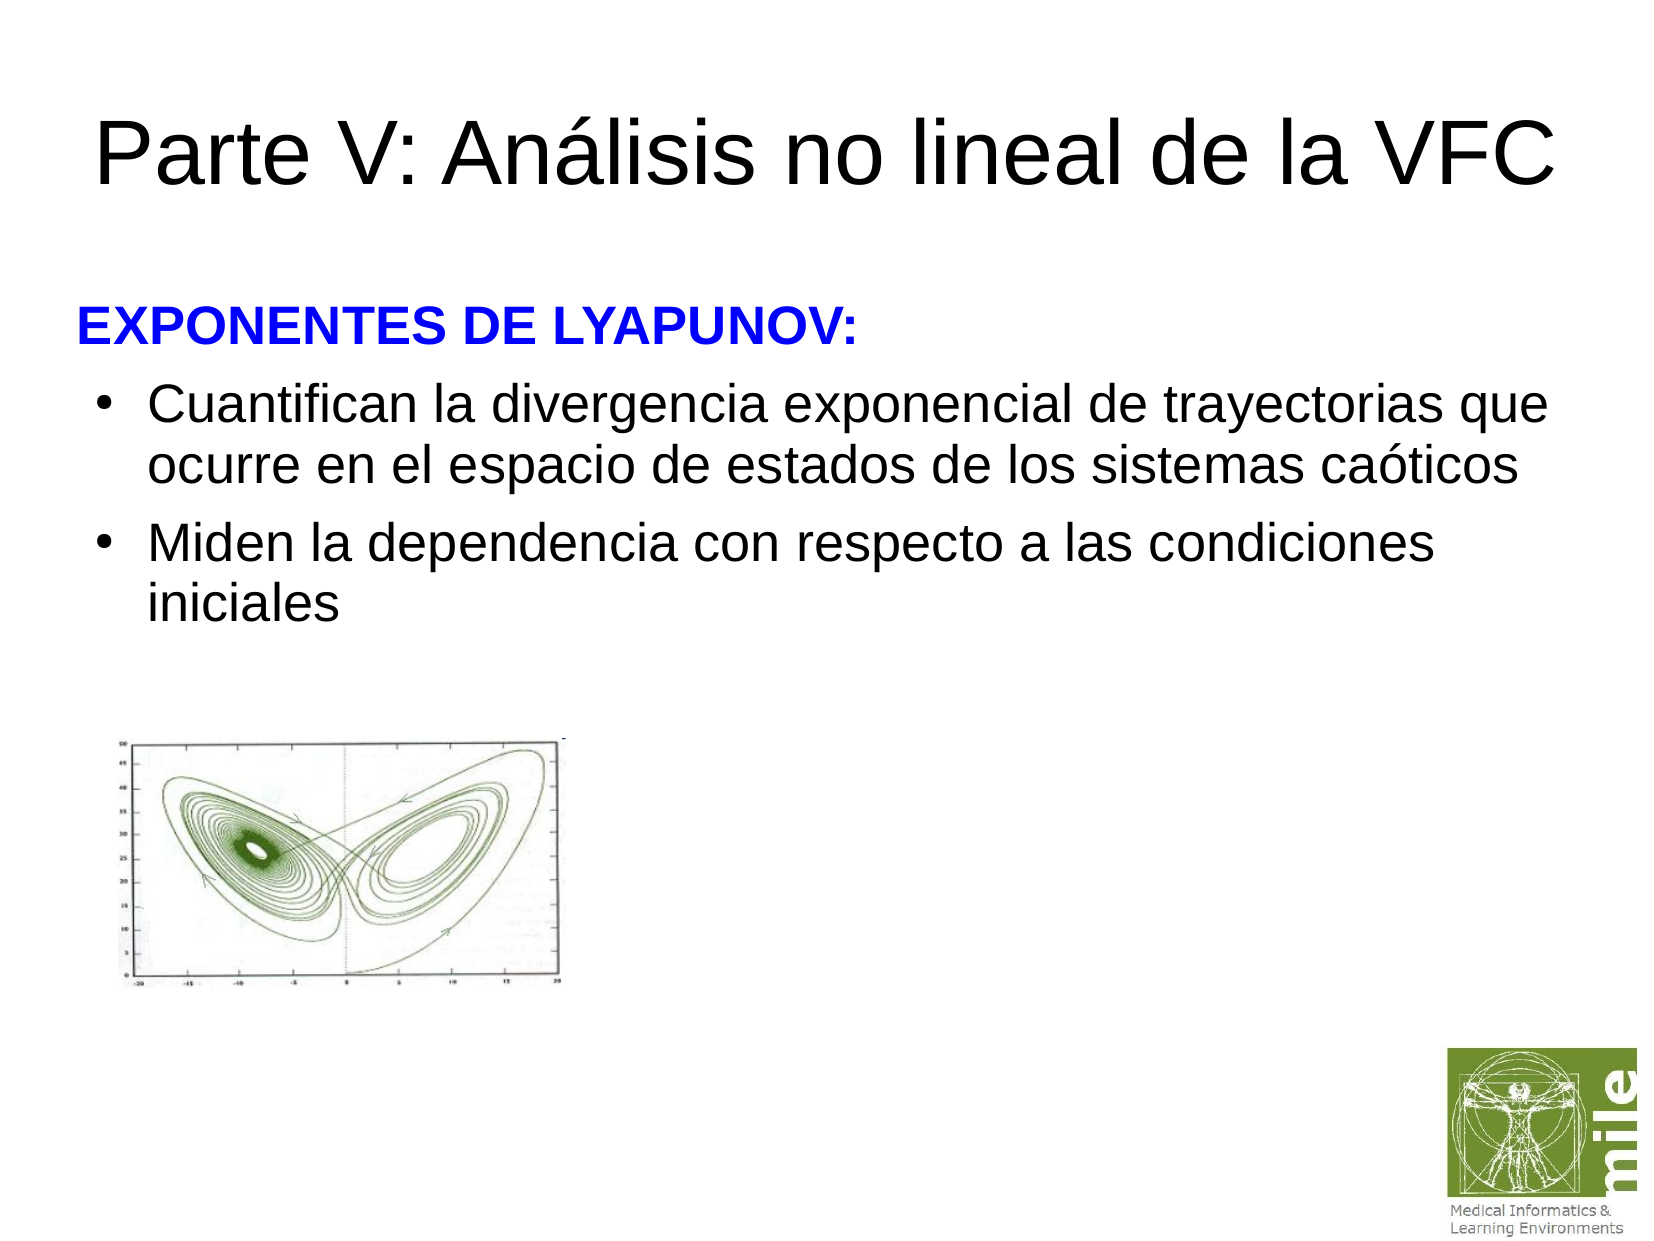

Parte V: Análisis no lineal de la VFC
# EXPONENTES DE LYAPUNOV:
Cuantifican la divergencia exponencial de trayectorias que ocurre en el espacio de estados de los sistemas caóticos
Miden la dependencia con respecto a las condiciones iniciales